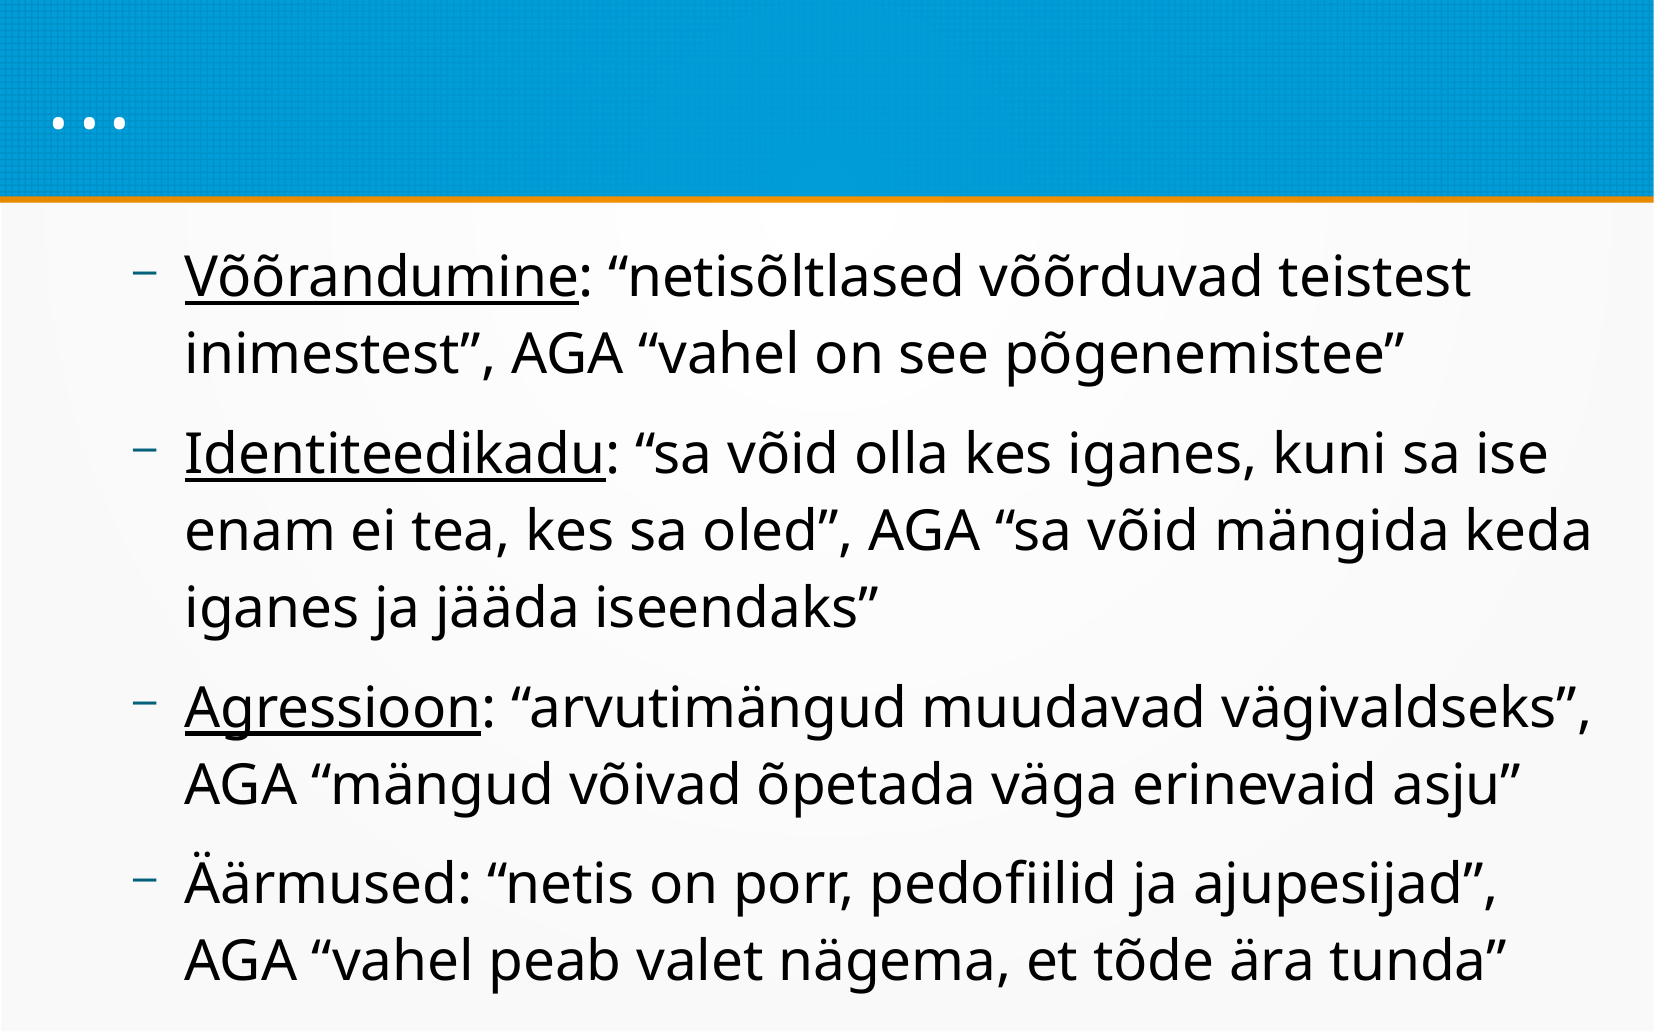

# ...
Võõrandumine: “netisõltlased võõrduvad teistest inimestest”, AGA “vahel on see põgenemistee”
Identiteedikadu: “sa võid olla kes iganes, kuni sa ise enam ei tea, kes sa oled”, AGA “sa võid mängida keda iganes ja jääda iseendaks”
Agressioon: “arvutimängud muudavad vägivaldseks”, AGA “mängud võivad õpetada väga erinevaid asju”
Äärmused: “netis on porr, pedofiilid ja ajupesijad”, AGA “vahel peab valet nägema, et tõde ära tunda”